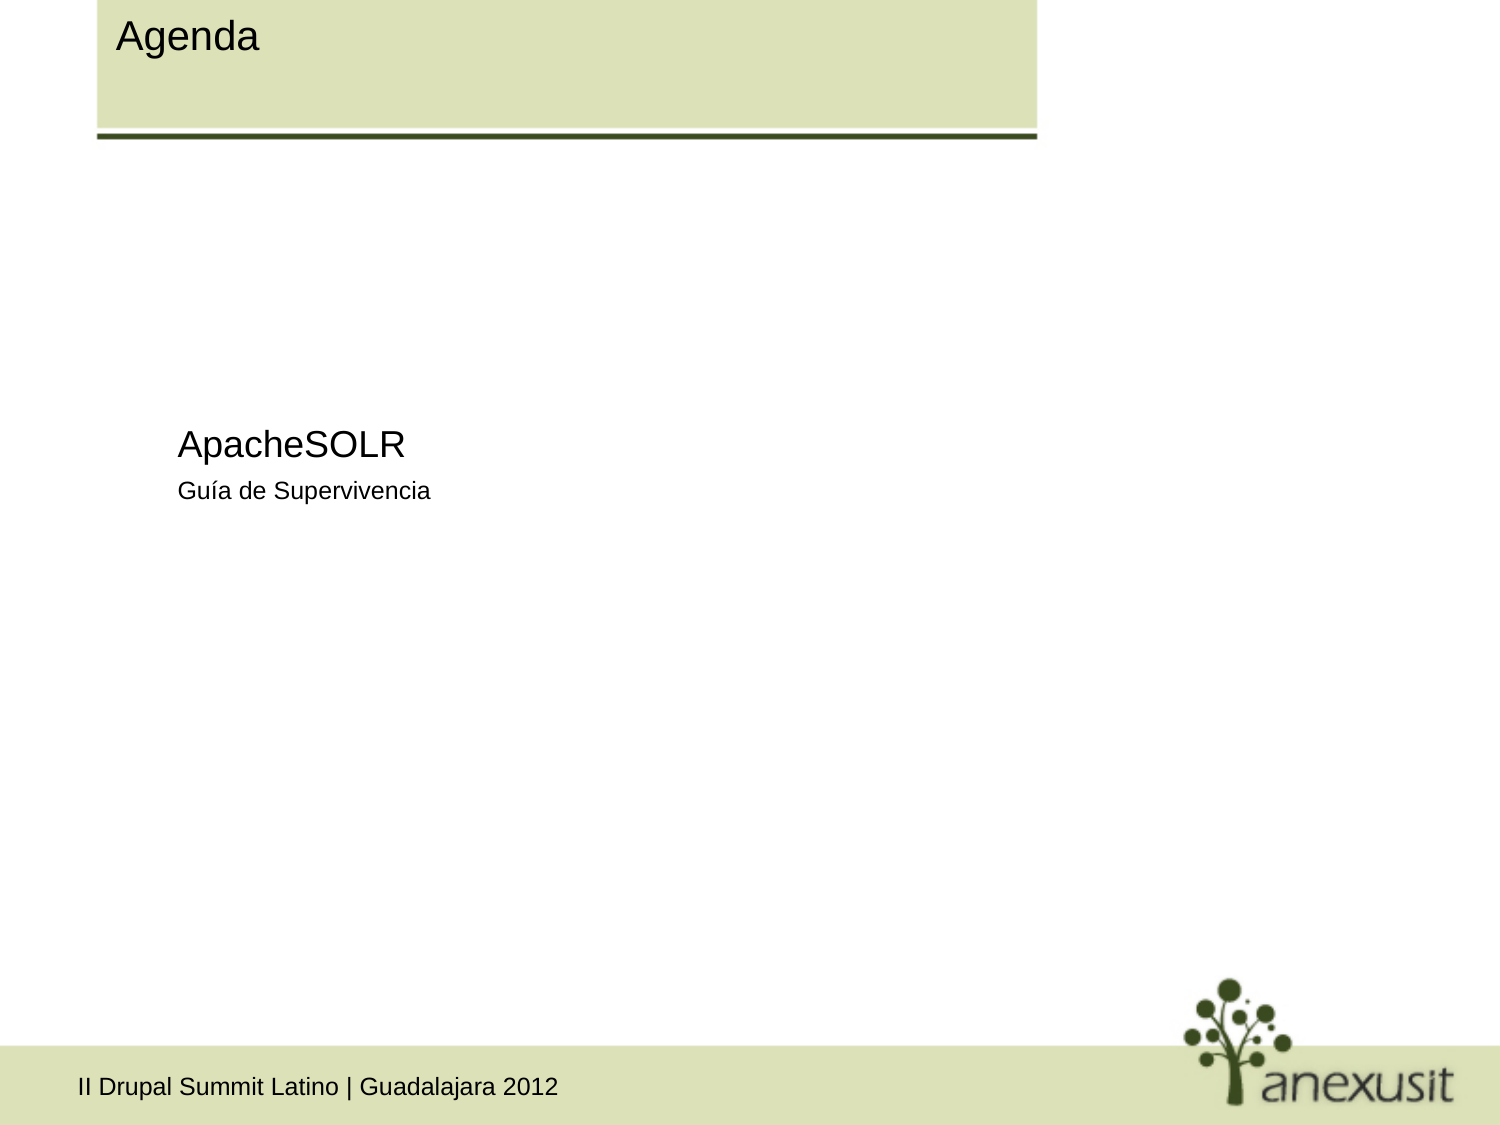

Agenda
ApacheSOLR
Guía de Supervivencia
II Drupal Summit Latino | Guadalajara 2012